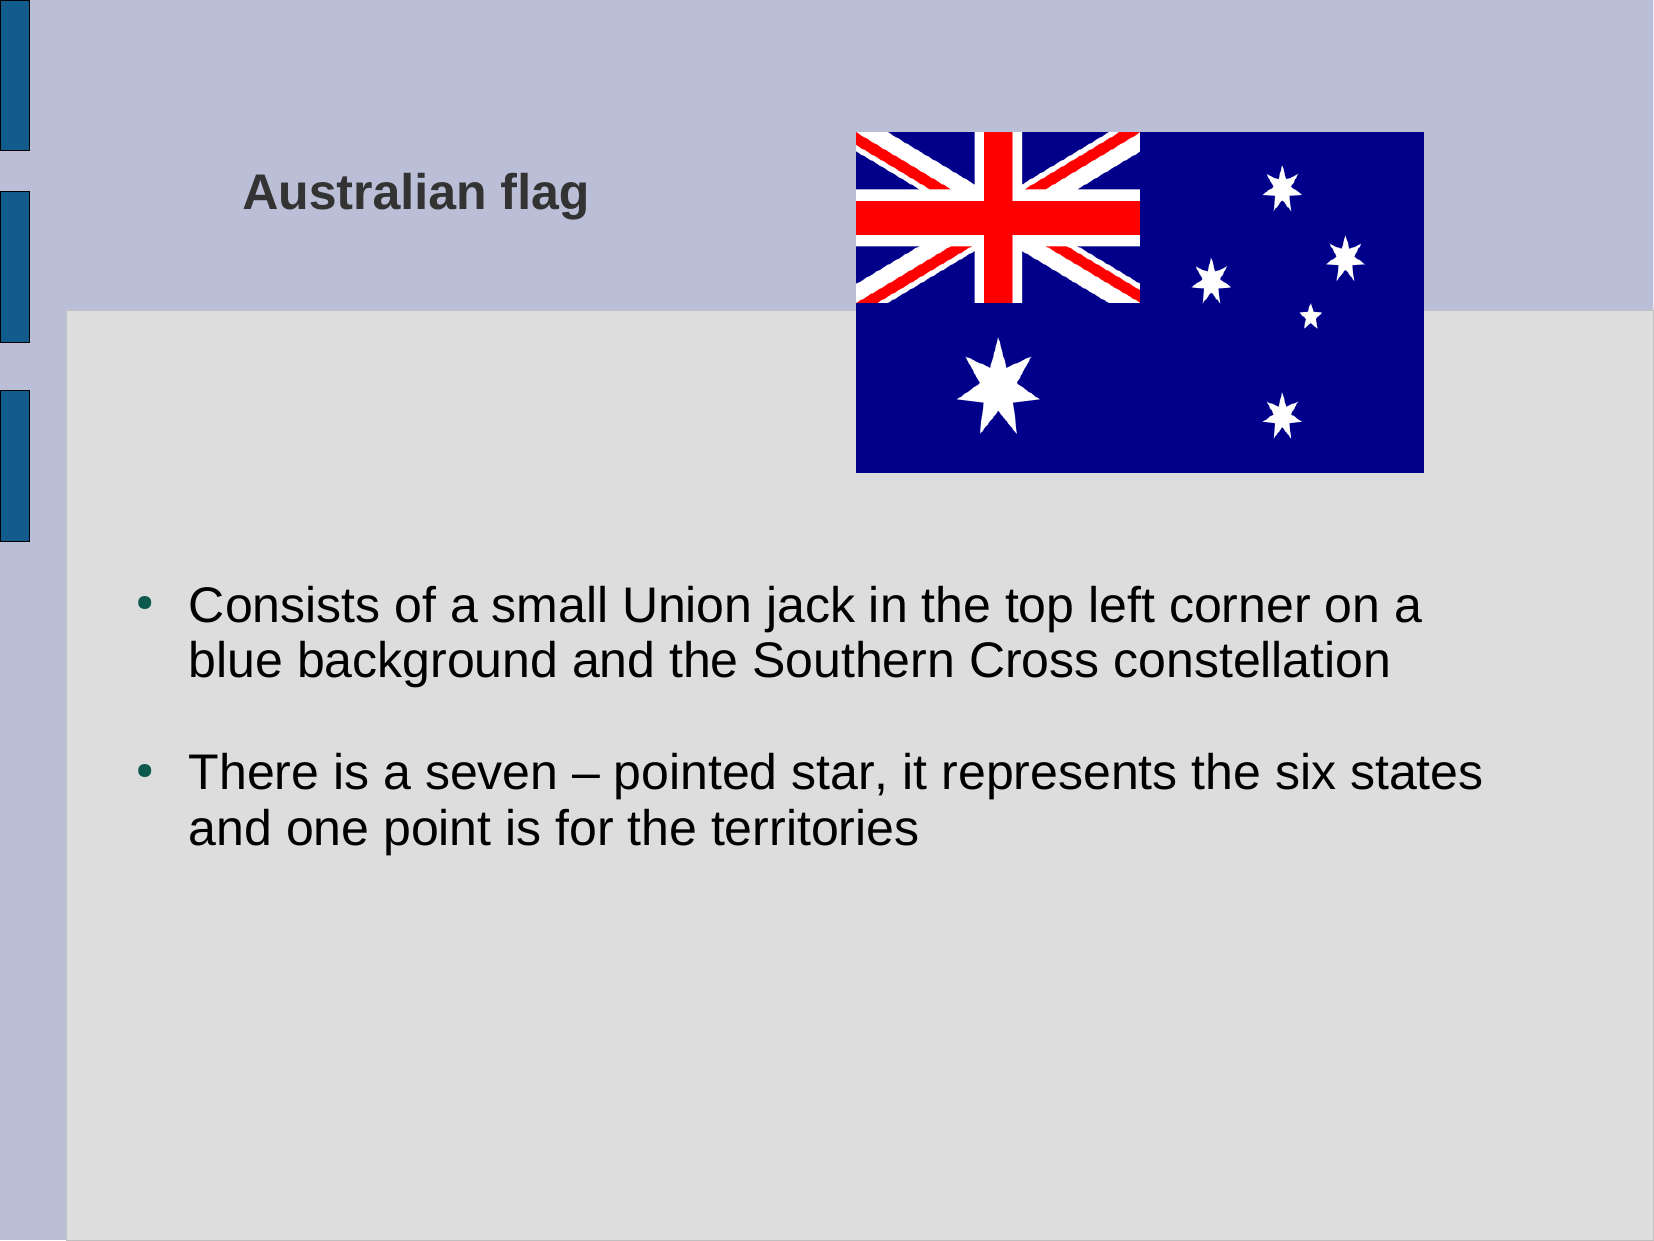

# Australian flag
Consists of a small Union jack in the top left corner on a blue background and the Southern Cross constellation
There is a seven – pointed star, it represents the six states and one point is for the territories